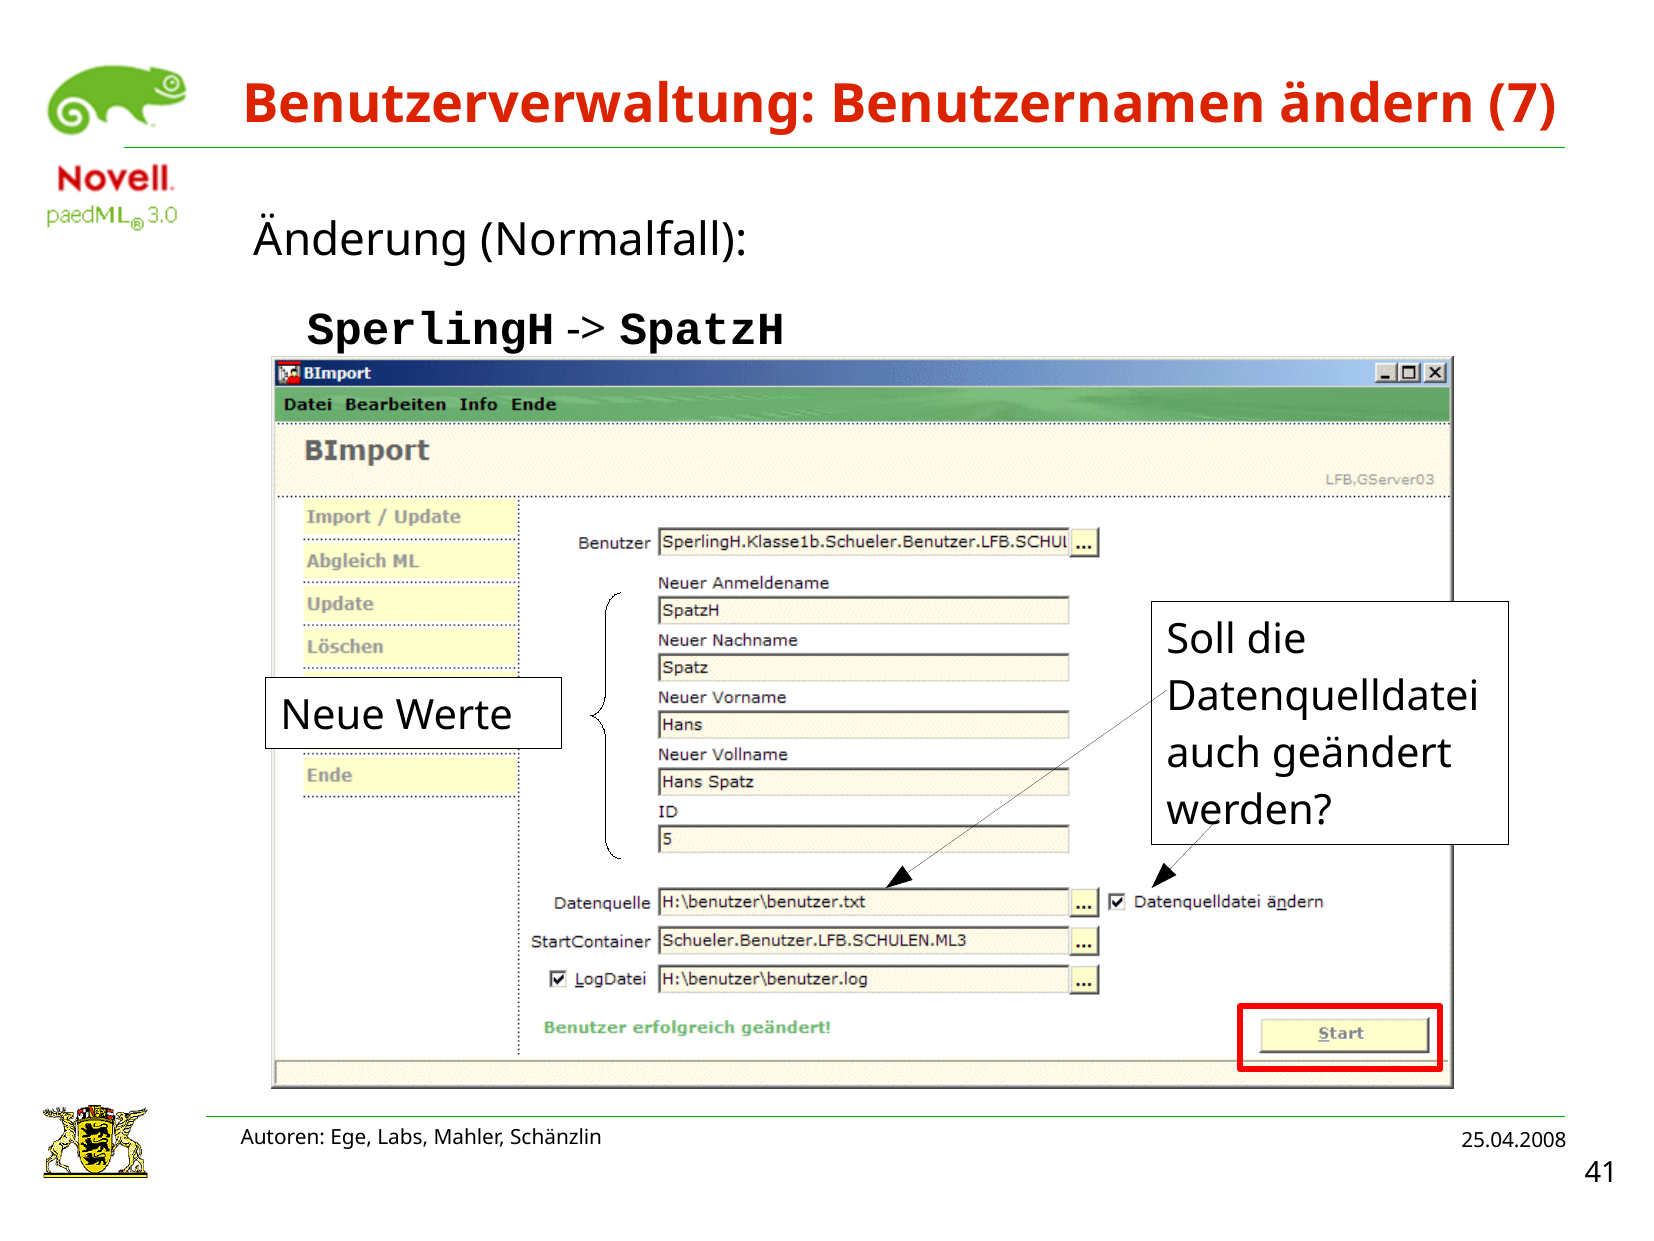

# Benutzerverwaltung: Benutzernamen ändern (7)
Änderung (Normalfall):
SperlingH -> SpatzH
Soll die Datenquelldatei auch geändert werden?
Neue Werte
Autoren: Ege, Labs, Mahler, Schänzlin
25.04.2008
41